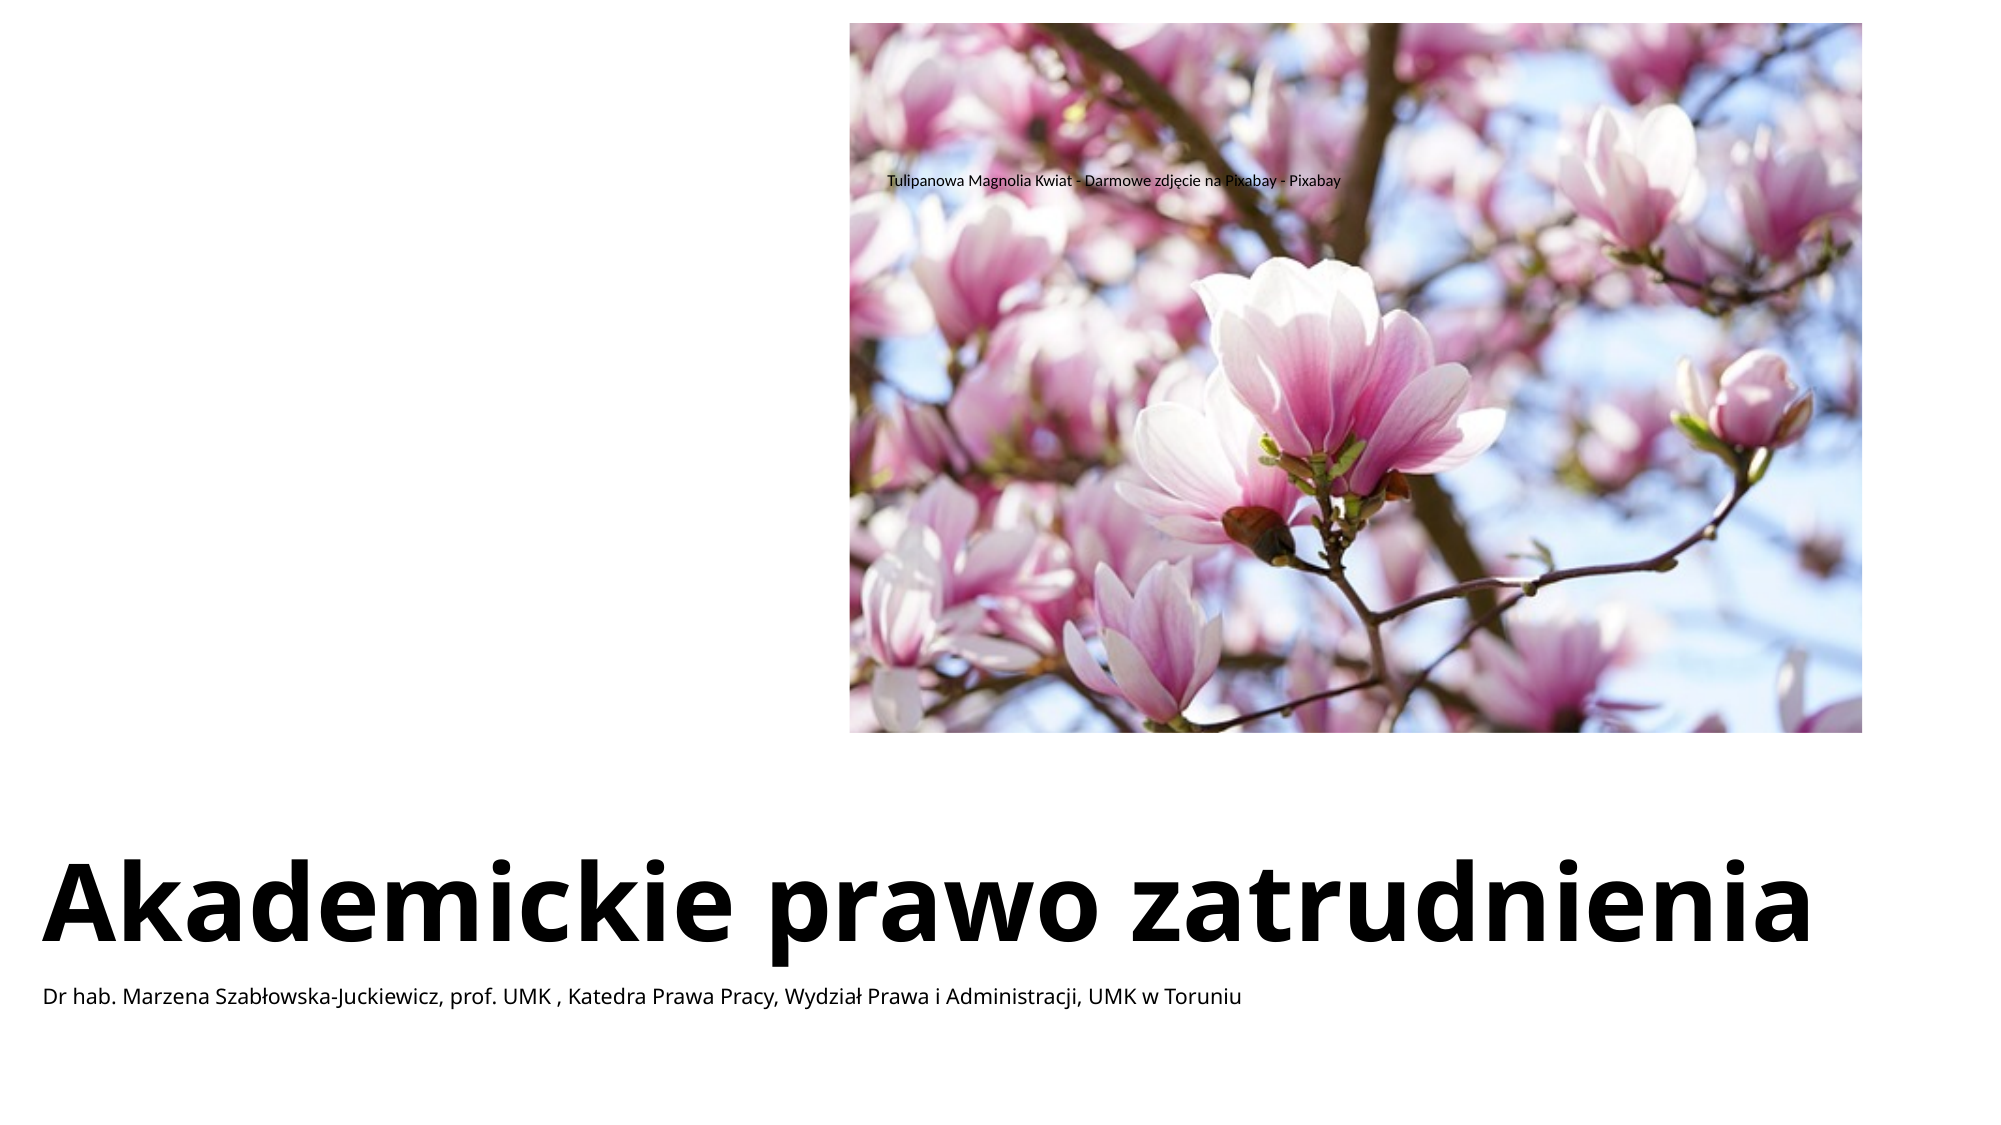

#
Tulipanowa Magnolia Kwiat - Darmowe zdjęcie na Pixabay - Pixabay
Akademickie prawo zatrudnienia
Dr hab. Marzena Szabłowska-Juckiewicz, prof. UMK , Katedra Prawa Pracy, Wydział Prawa i Administracji, UMK w Toruniu